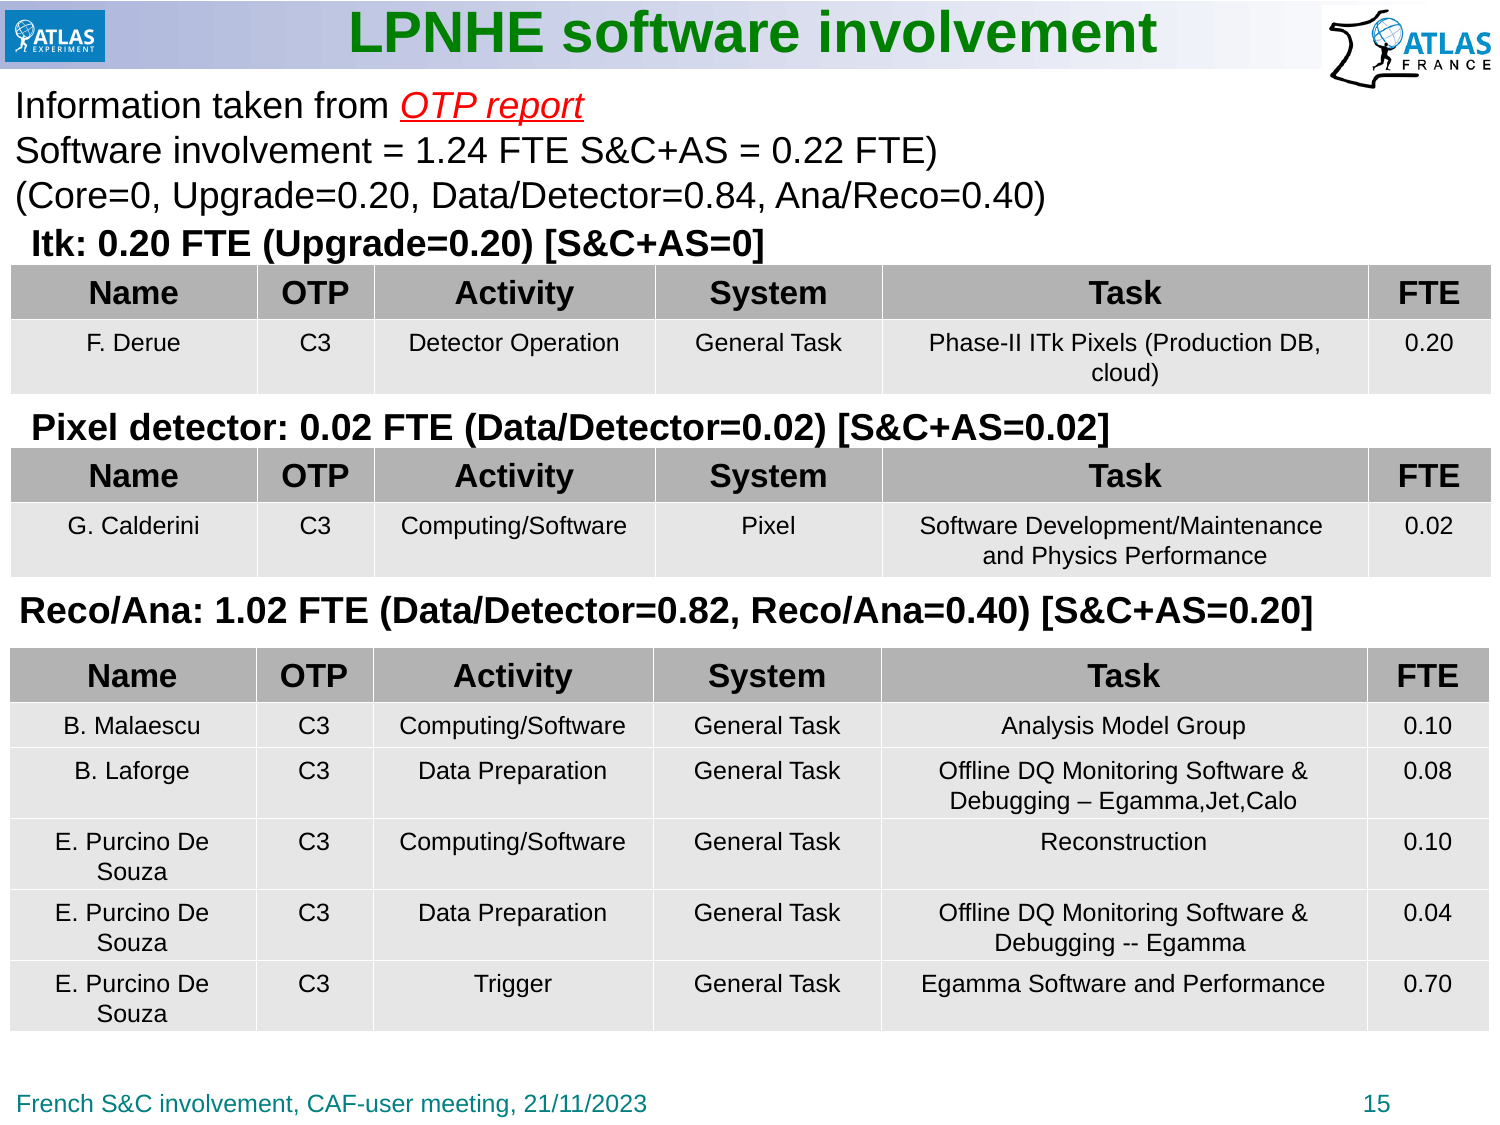

LPNHE software involvement
Information taken from OTP report
Software involvement = 1.24 FTE S&C+AS = 0.22 FTE)
(Core=0, Upgrade=0.20, Data/Detector=0.84, Ana/Reco=0.40)
Itk: 0.20 FTE (Upgrade=0.20) [S&C+AS=0]
| Name | OTP | Activity | System | Task | FTE |
| --- | --- | --- | --- | --- | --- |
| F. Derue | C3 | Detector Operation | General Task | Phase-II ITk Pixels (Production DB, cloud) | 0.20 |
Pixel detector: 0.02 FTE (Data/Detector=0.02) [S&C+AS=0.02]
| Name | OTP | Activity | System | Task | FTE |
| --- | --- | --- | --- | --- | --- |
| G. Calderini | C3 | Computing/Software | Pixel | Software Development/Maintenance and Physics Performance | 0.02 |
Reco/Ana: 1.02 FTE (Data/Detector=0.82, Reco/Ana=0.40) [S&C+AS=0.20]
| Name | OTP | Activity | System | Task | FTE |
| --- | --- | --- | --- | --- | --- |
| B. Malaescu | C3 | Computing/Software | General Task | Analysis Model Group | 0.10 |
| B. Laforge | C3 | Data Preparation | General Task | Offline DQ Monitoring Software & Debugging – Egamma,Jet,Calo | 0.08 |
| E. Purcino De Souza | C3 | Computing/Software | General Task | Reconstruction | 0.10 |
| E. Purcino De Souza | C3 | Data Preparation | General Task | Offline DQ Monitoring Software & Debugging -- Egamma | 0.04 |
| E. Purcino De Souza | C3 | Trigger | General Task | Egamma Software and Performance | 0.70 |